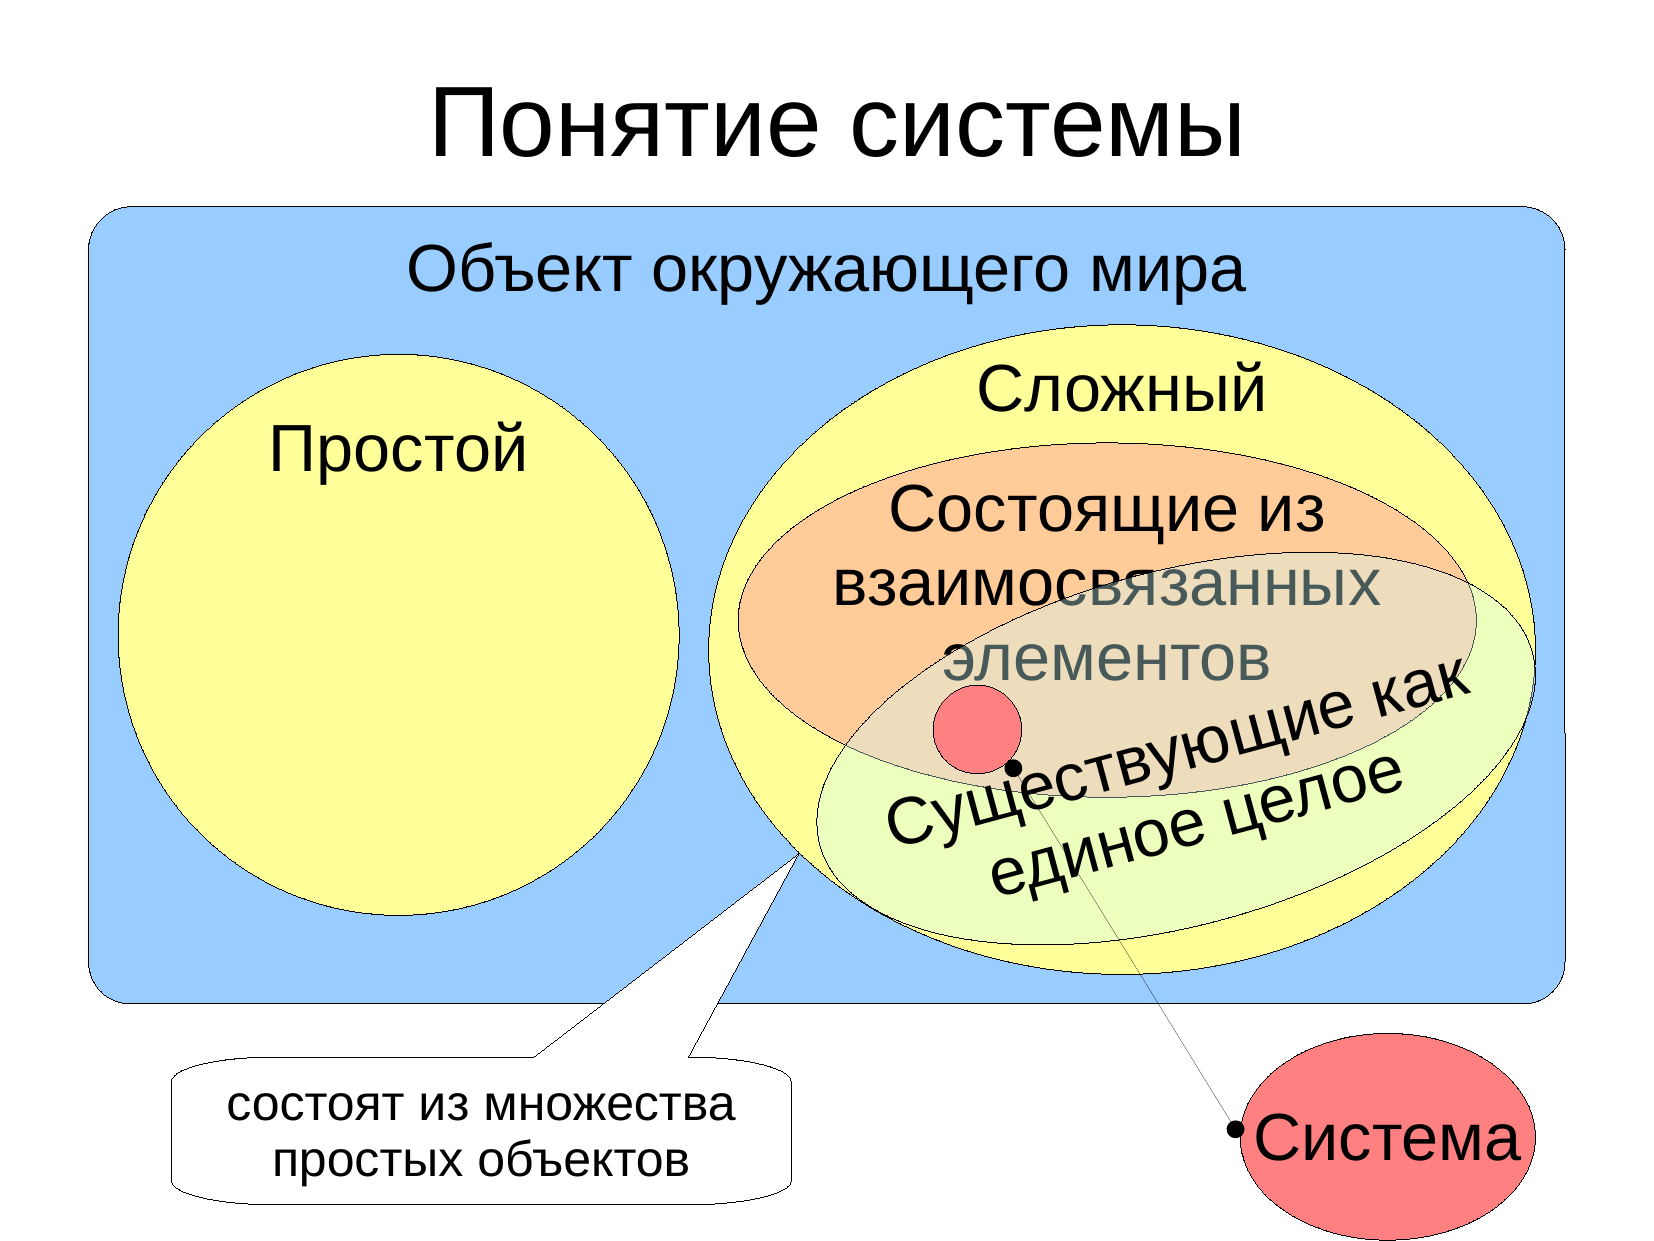

Понятие системы
Объект окружающего мира
Сложный
Простой
Состоящие из
взаимосвязанных
элементов
Существующие как
единое целое
Система
состоят из множества
простых объектов